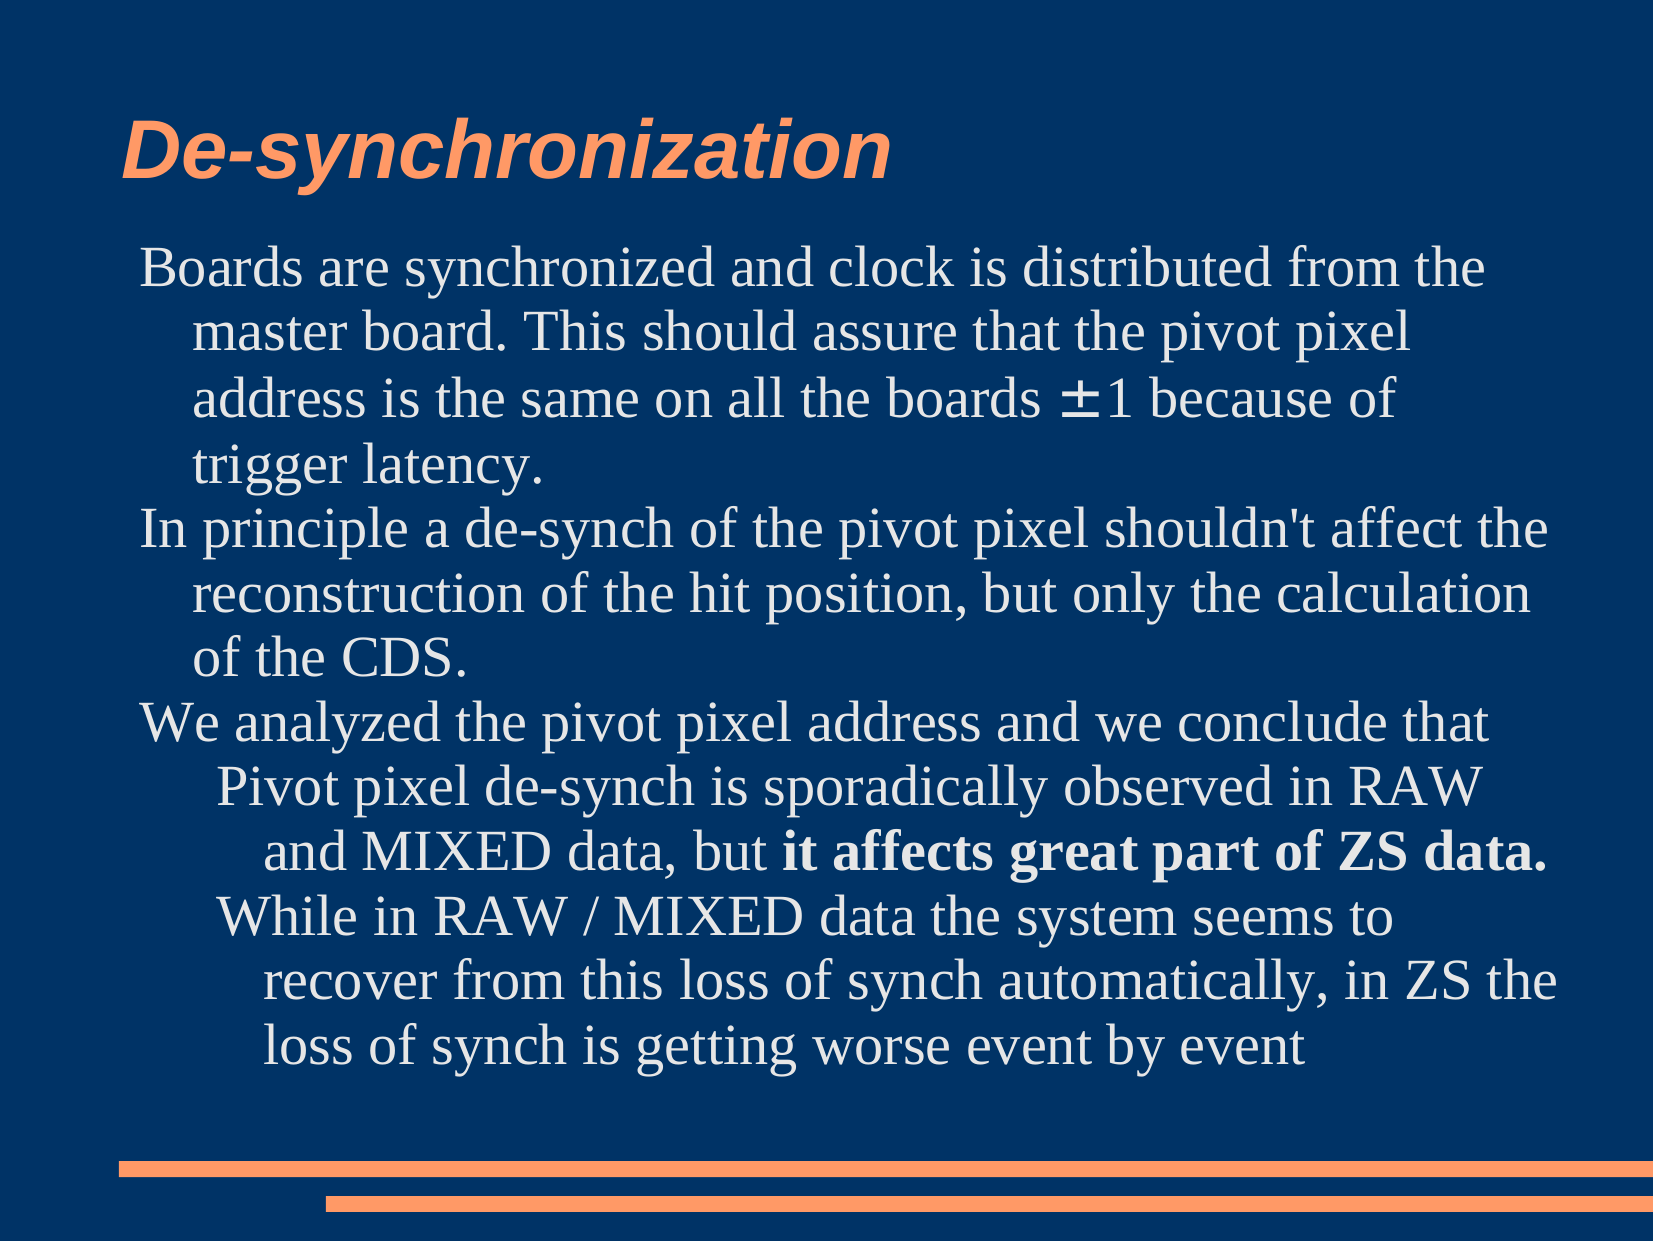

# De-synchronization
Boards are synchronized and clock is distributed from the master board. This should assure that the pivot pixel address is the same on all the boards ±1 because of trigger latency.
In principle a de-synch of the pivot pixel shouldn't affect the reconstruction of the hit position, but only the calculation of the CDS.
We analyzed the pivot pixel address and we conclude that
Pivot pixel de-synch is sporadically observed in RAW and MIXED data, but it affects great part of ZS data.
While in RAW / MIXED data the system seems to recover from this loss of synch automatically, in ZS the loss of synch is getting worse event by event